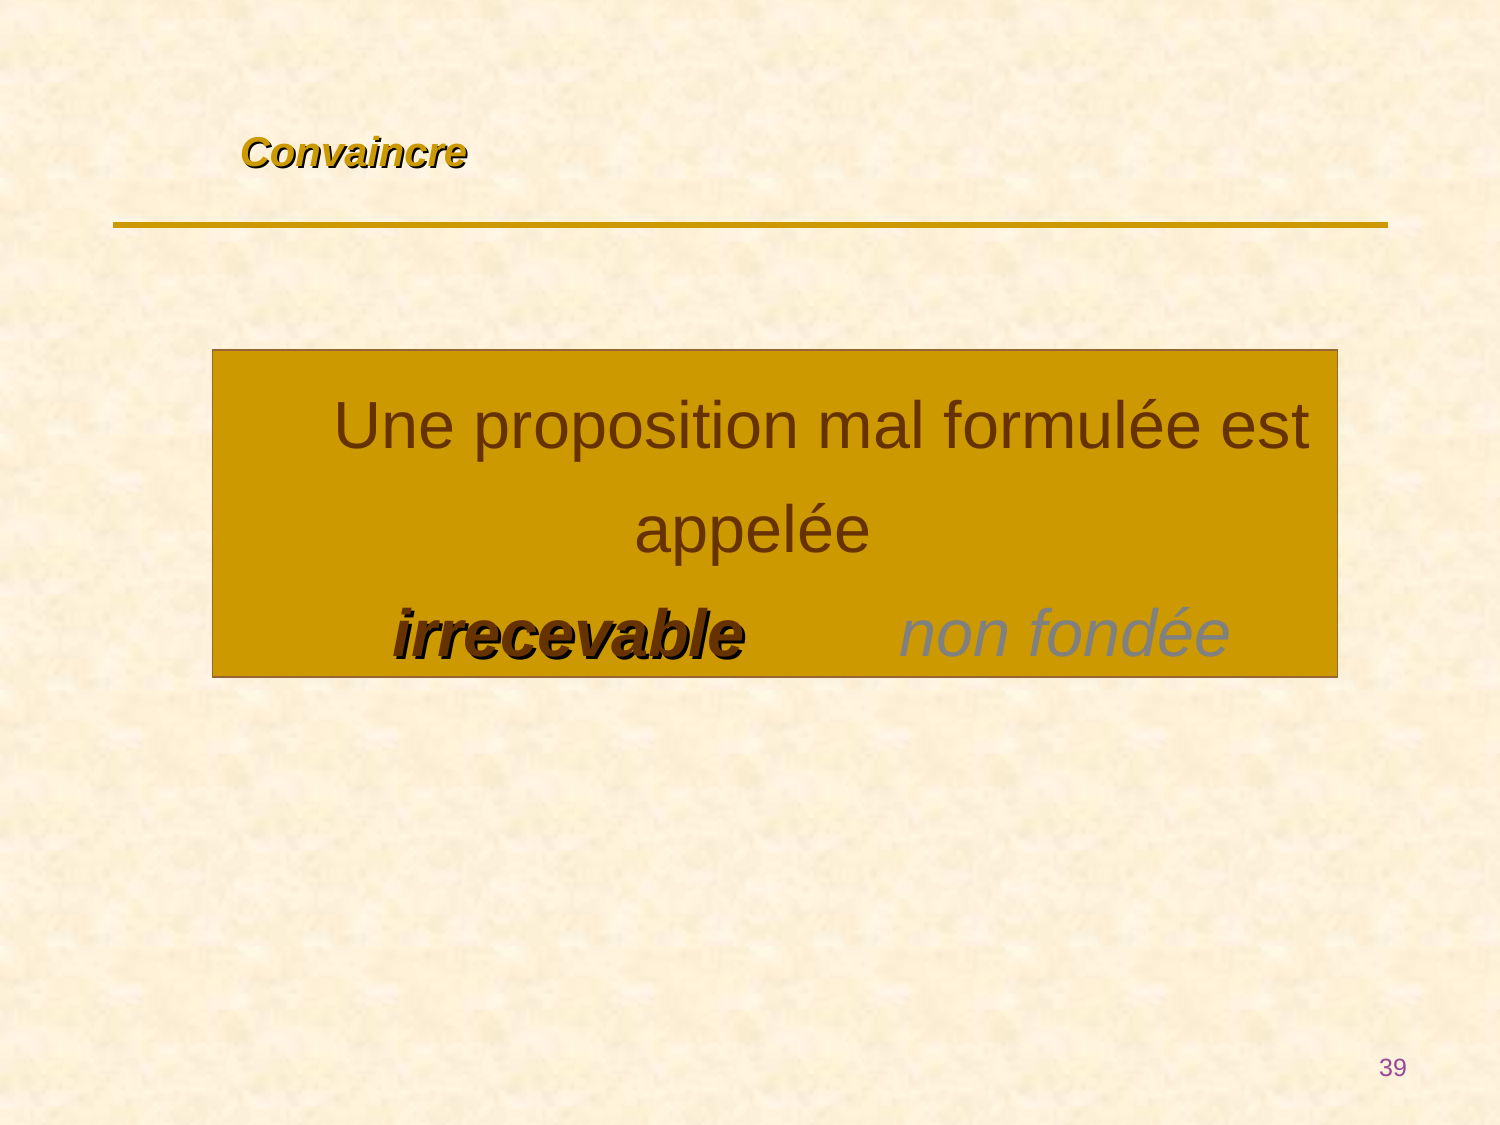

Convaincre
Une proposition mal formulée est appelée
irrecevable 	non fondée
39